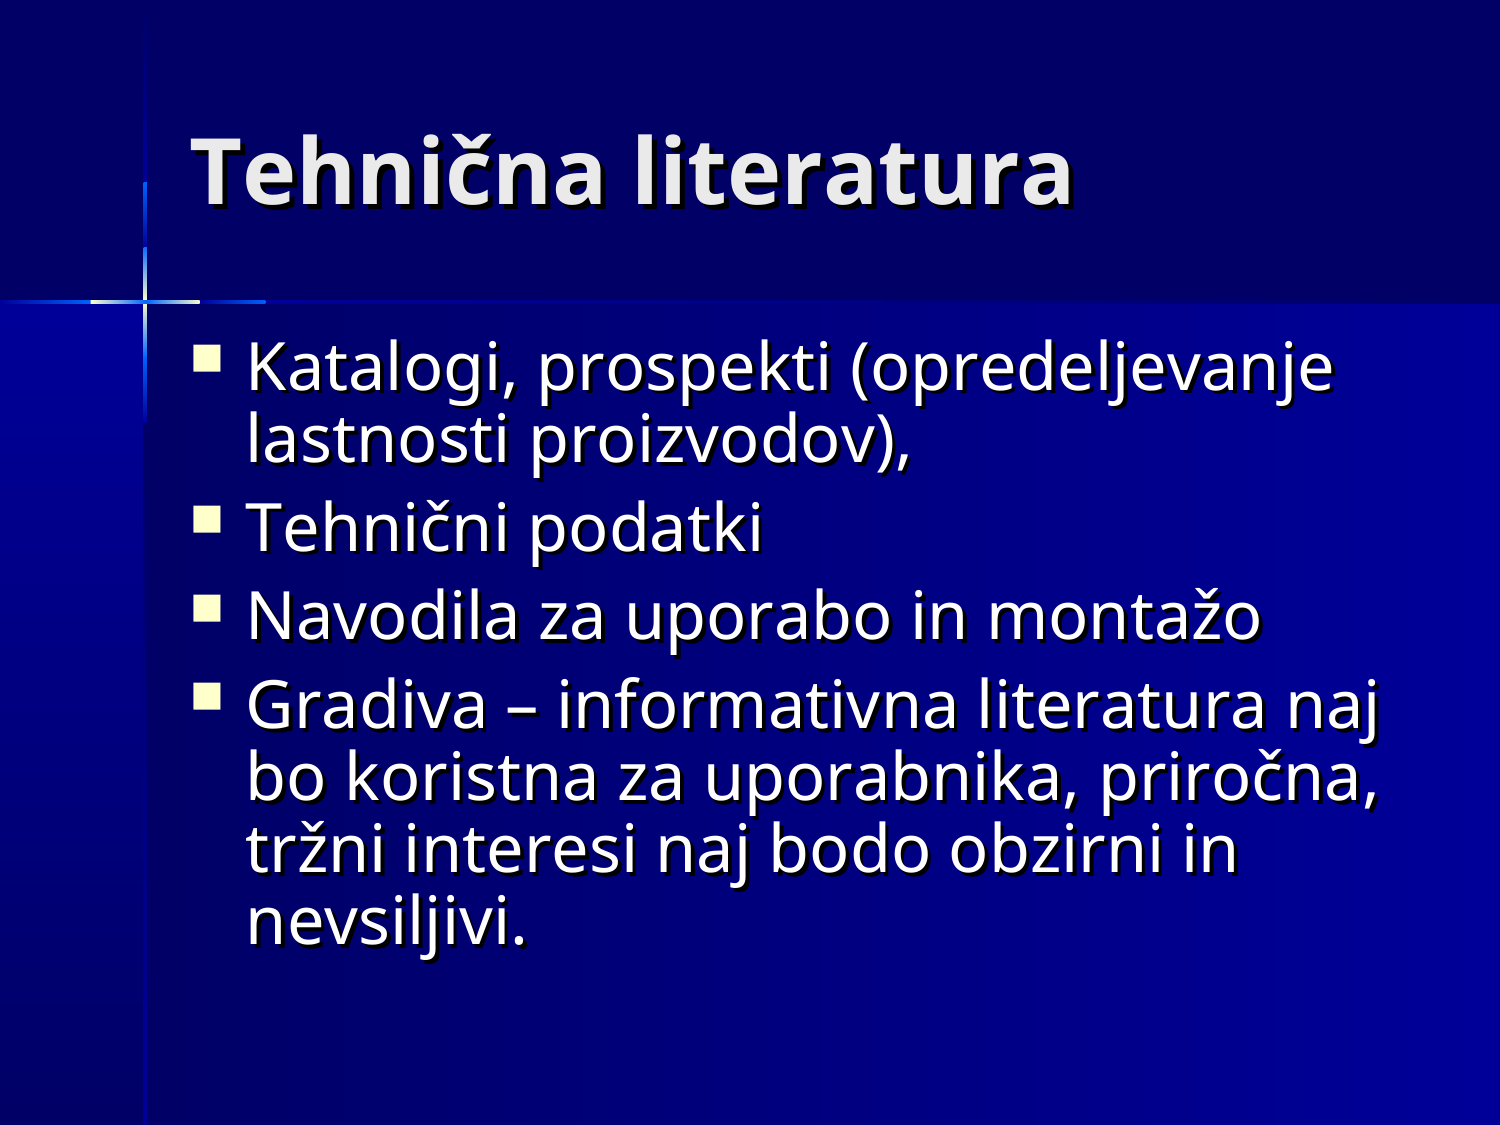

# Tehnična literatura
Katalogi, prospekti (opredeljevanje lastnosti proizvodov),
Tehnični podatki
Navodila za uporabo in montažo
Gradiva – informativna literatura naj bo koristna za uporabnika, priročna, tržni interesi naj bodo obzirni in nevsiljivi.